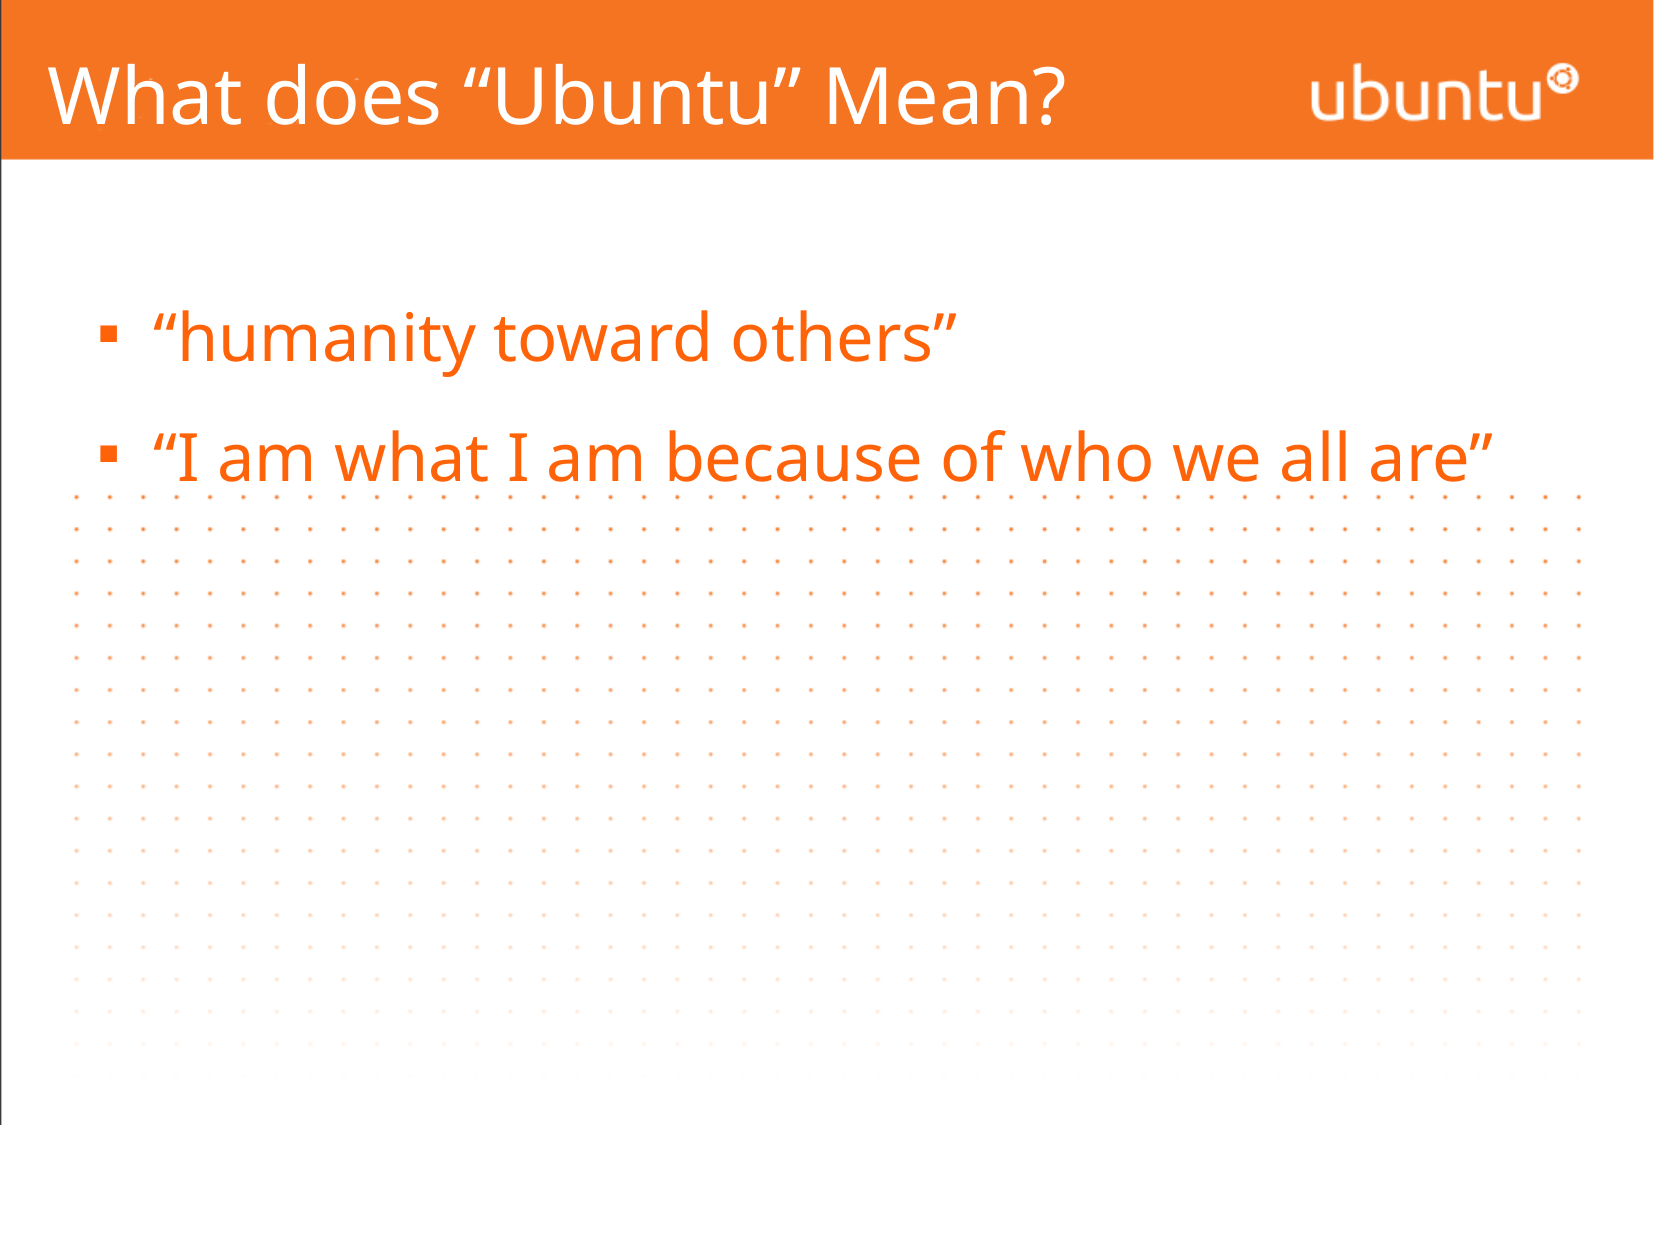

# What does “Ubuntu” Mean?
“humanity toward others”
“I am what I am because of who we all are”